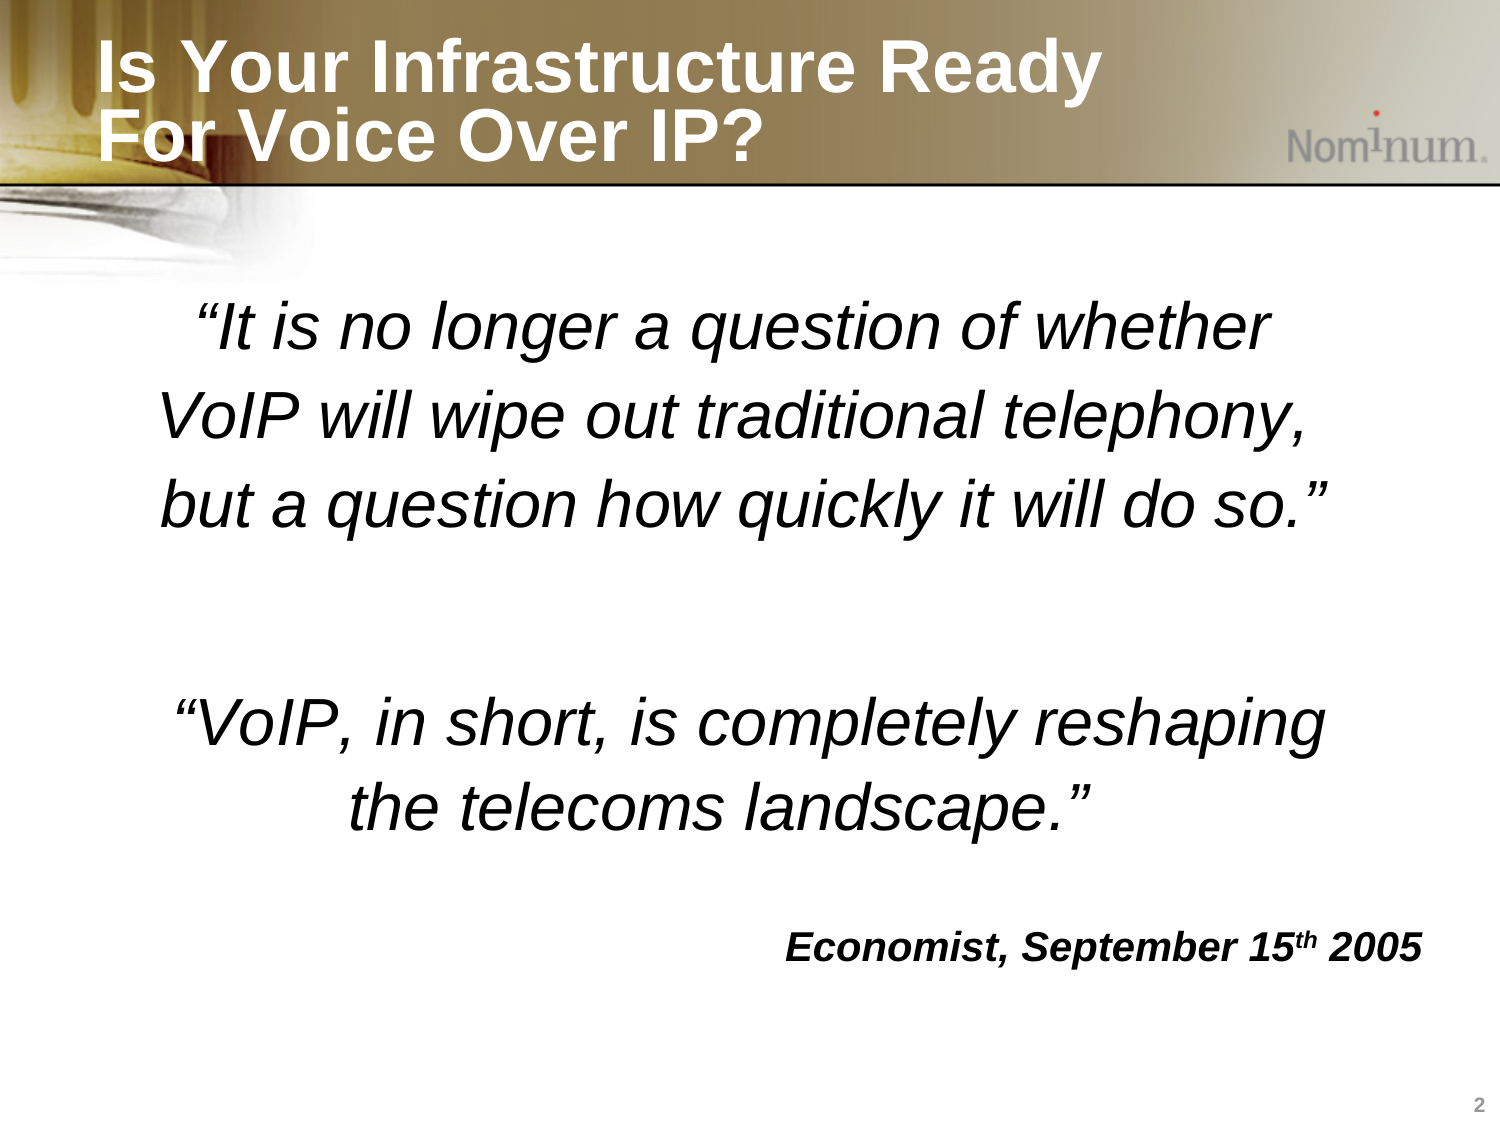

# Is Your Infrastructure Ready For Voice Over IP?
“It is no longer a question of whether
VoIP will wipe out traditional telephony,
but a question how quickly it will do so.”
“VoIP, in short, is completely reshaping
the telecoms landscape.”
	Economist, September 15th 2005